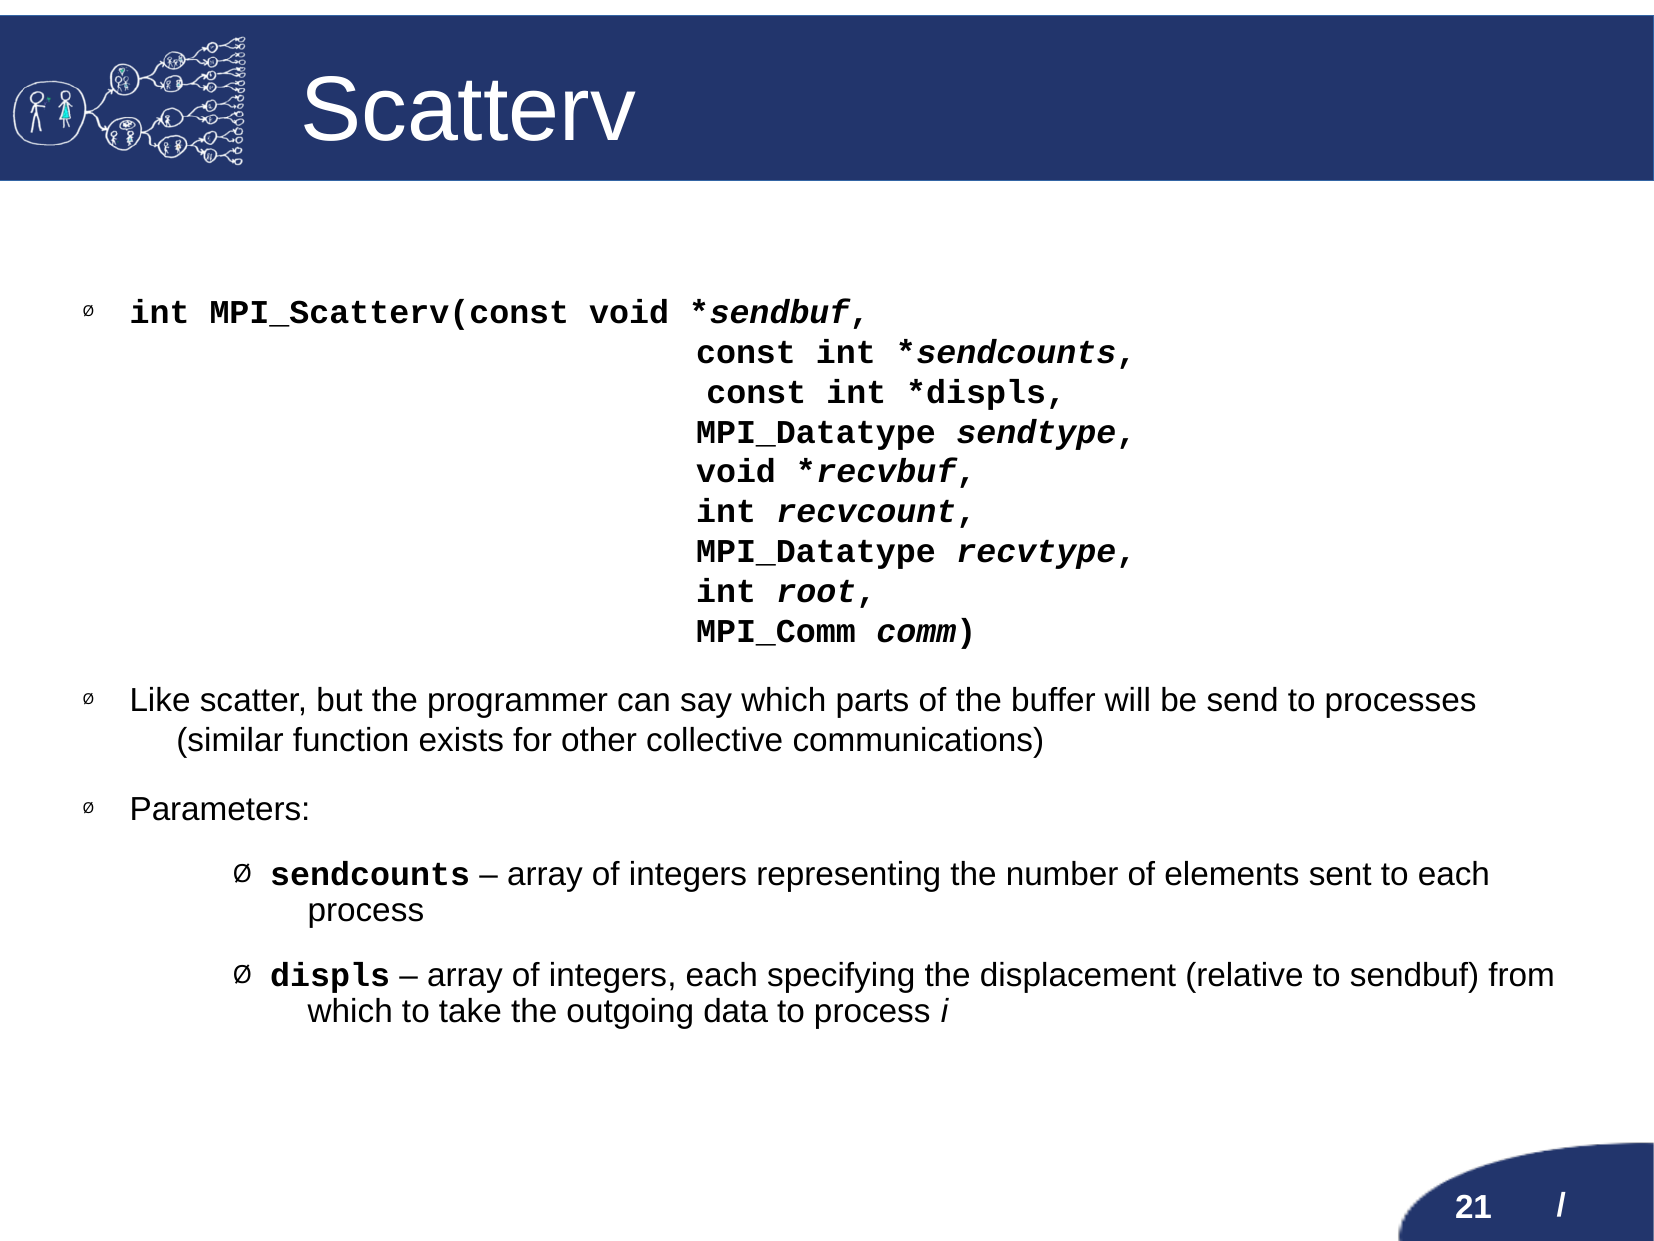

# Scatterv
int MPI_Scatterv(const void *sendbuf,
 const int *sendcounts,
						 const int *displs,
 MPI_Datatype sendtype,
 void *recvbuf,
 int recvcount,
 MPI_Datatype recvtype,
 int root,
 MPI_Comm comm)
Like scatter, but the programmer can say which parts of the buffer will be send to processes (similar function exists for other collective communications)
Parameters:
sendcounts – array of integers representing the number of elements sent to each process
displs – array of integers, each specifying the displacement (relative to sendbuf) from which to take the outgoing data to process i